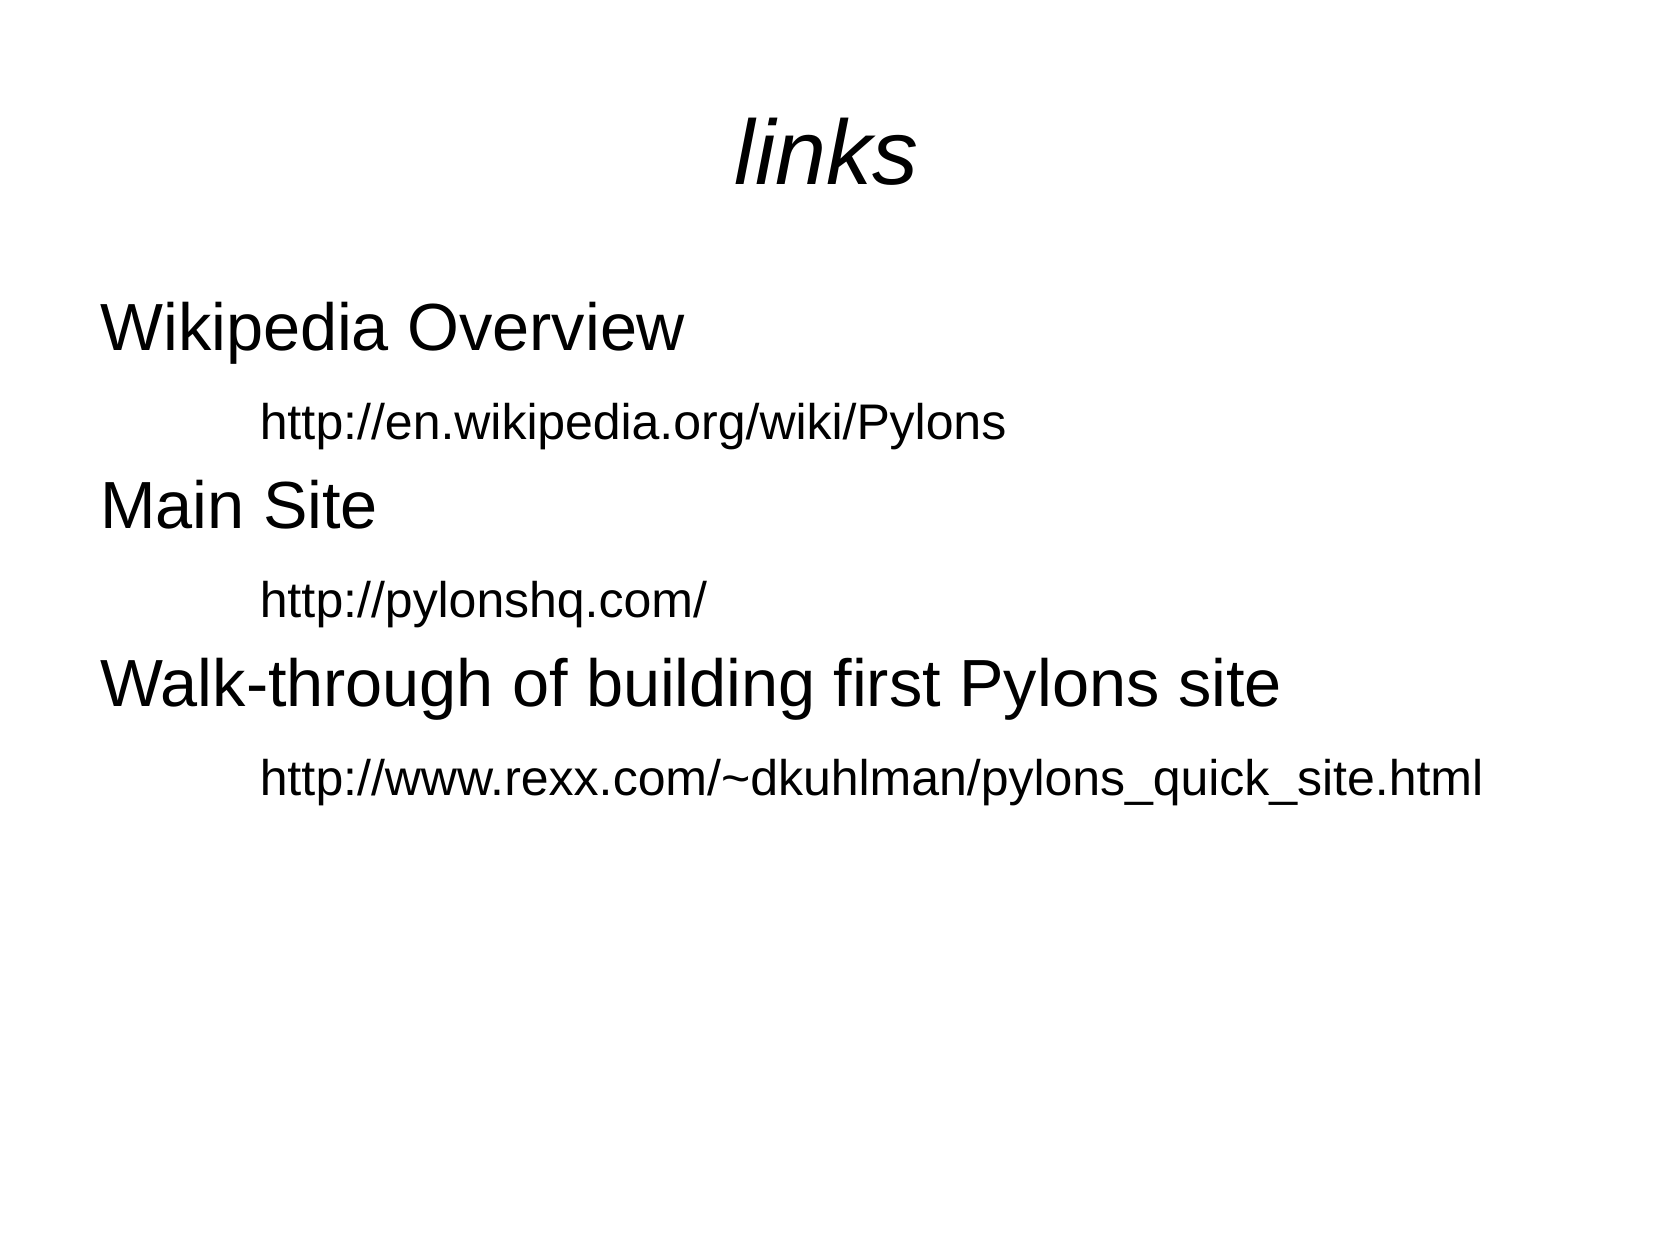

# links
Wikipedia Overview
http://en.wikipedia.org/wiki/Pylons
Main Site
http://pylonshq.com/
Walk-through of building first Pylons site
http://www.rexx.com/~dkuhlman/pylons_quick_site.html